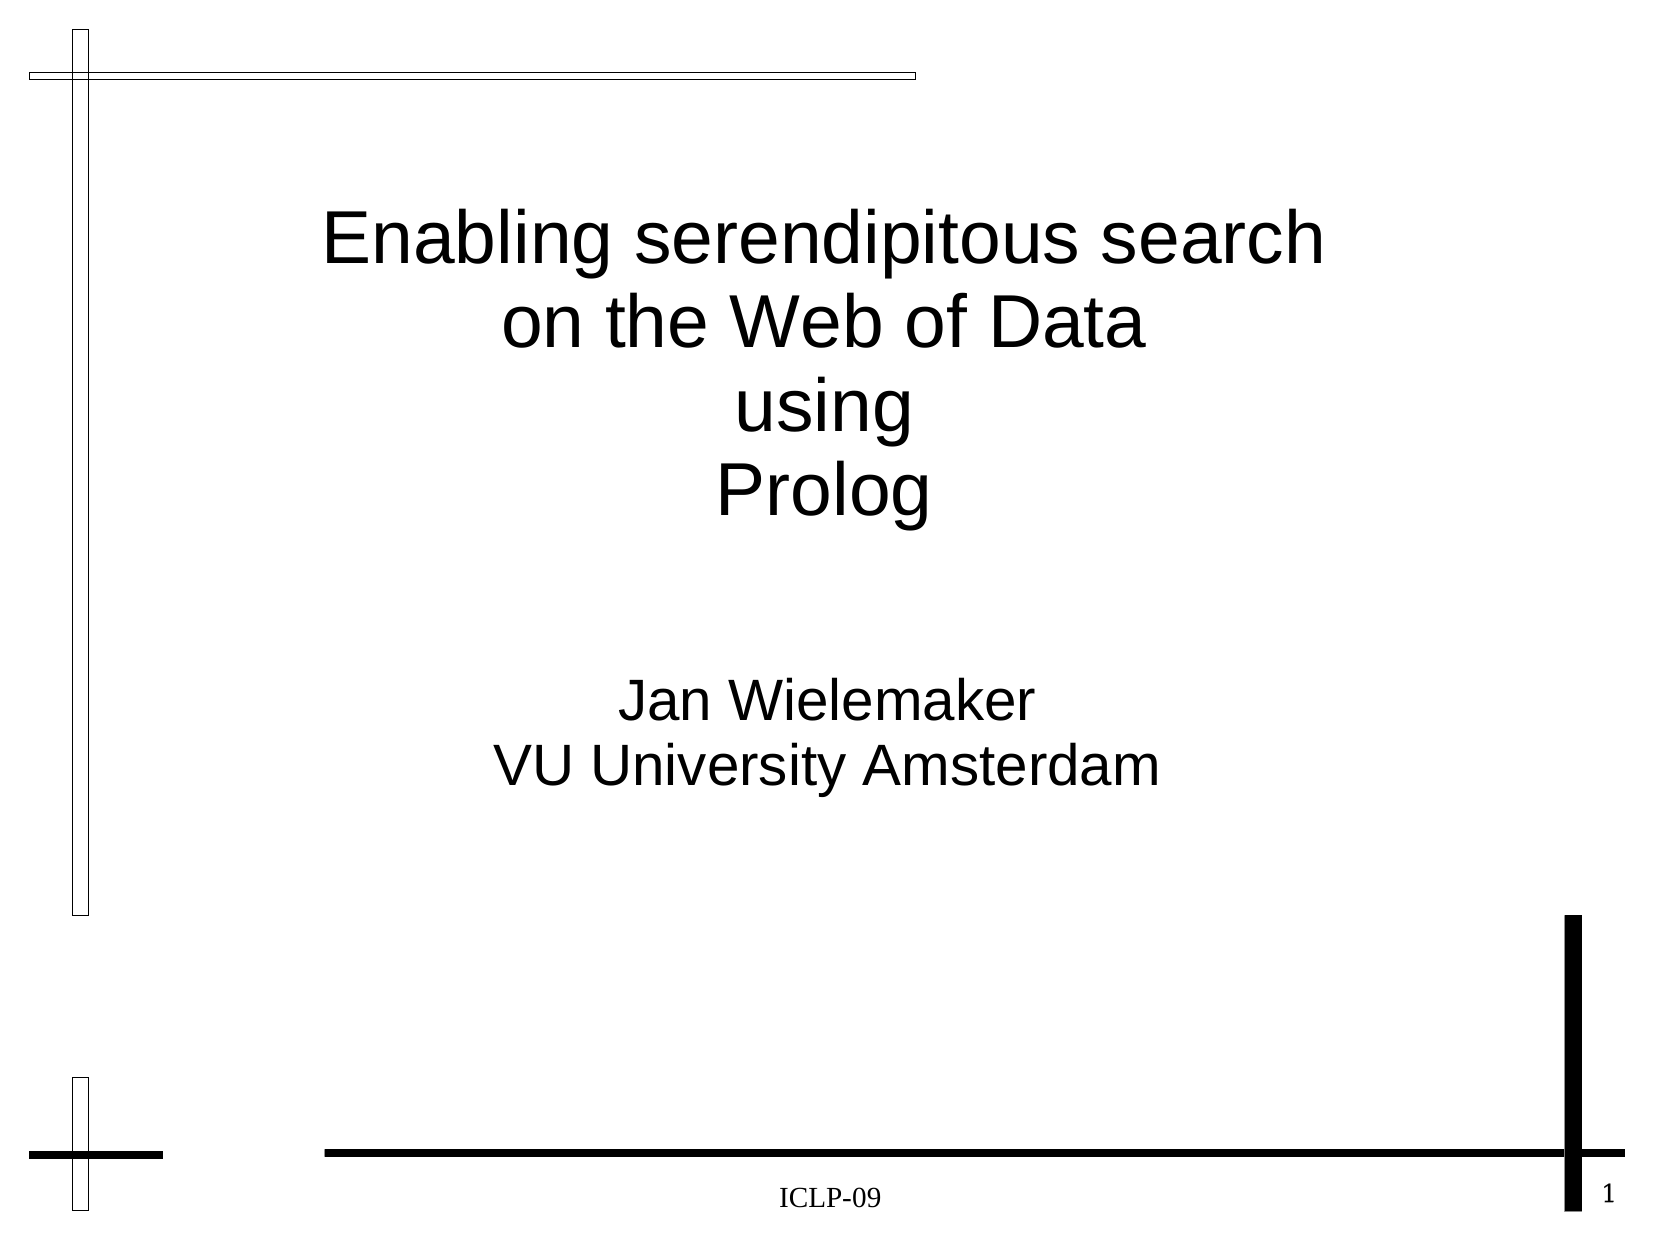

# Enabling serendipitous search on the Web of Data using Prolog
Jan Wielemaker
VU University Amsterdam